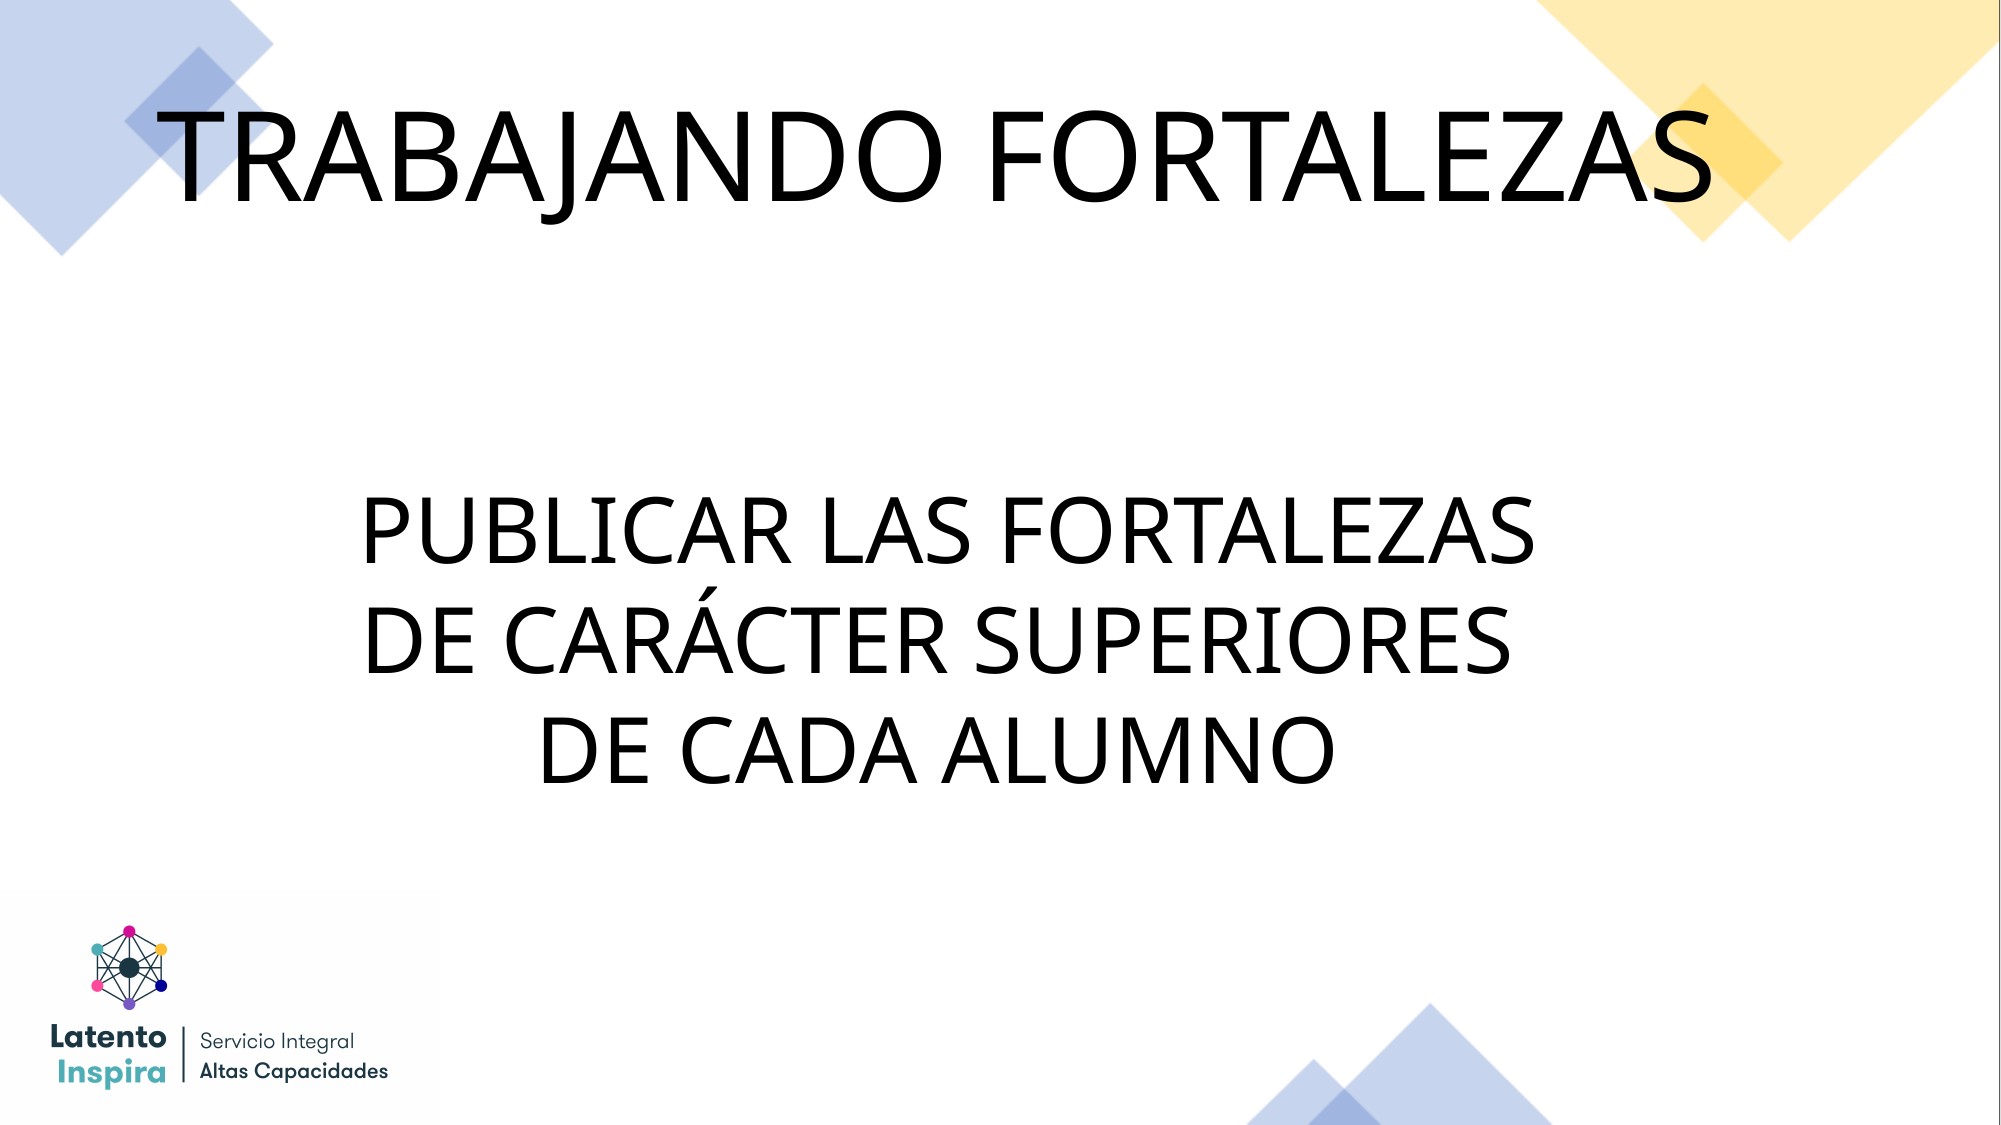

TRABAJANDO FORTALEZAS
 PUBLICAR LAS FORTALEZAS
DE CARÁCTER SUPERIORES
DE CADA ALUMNO